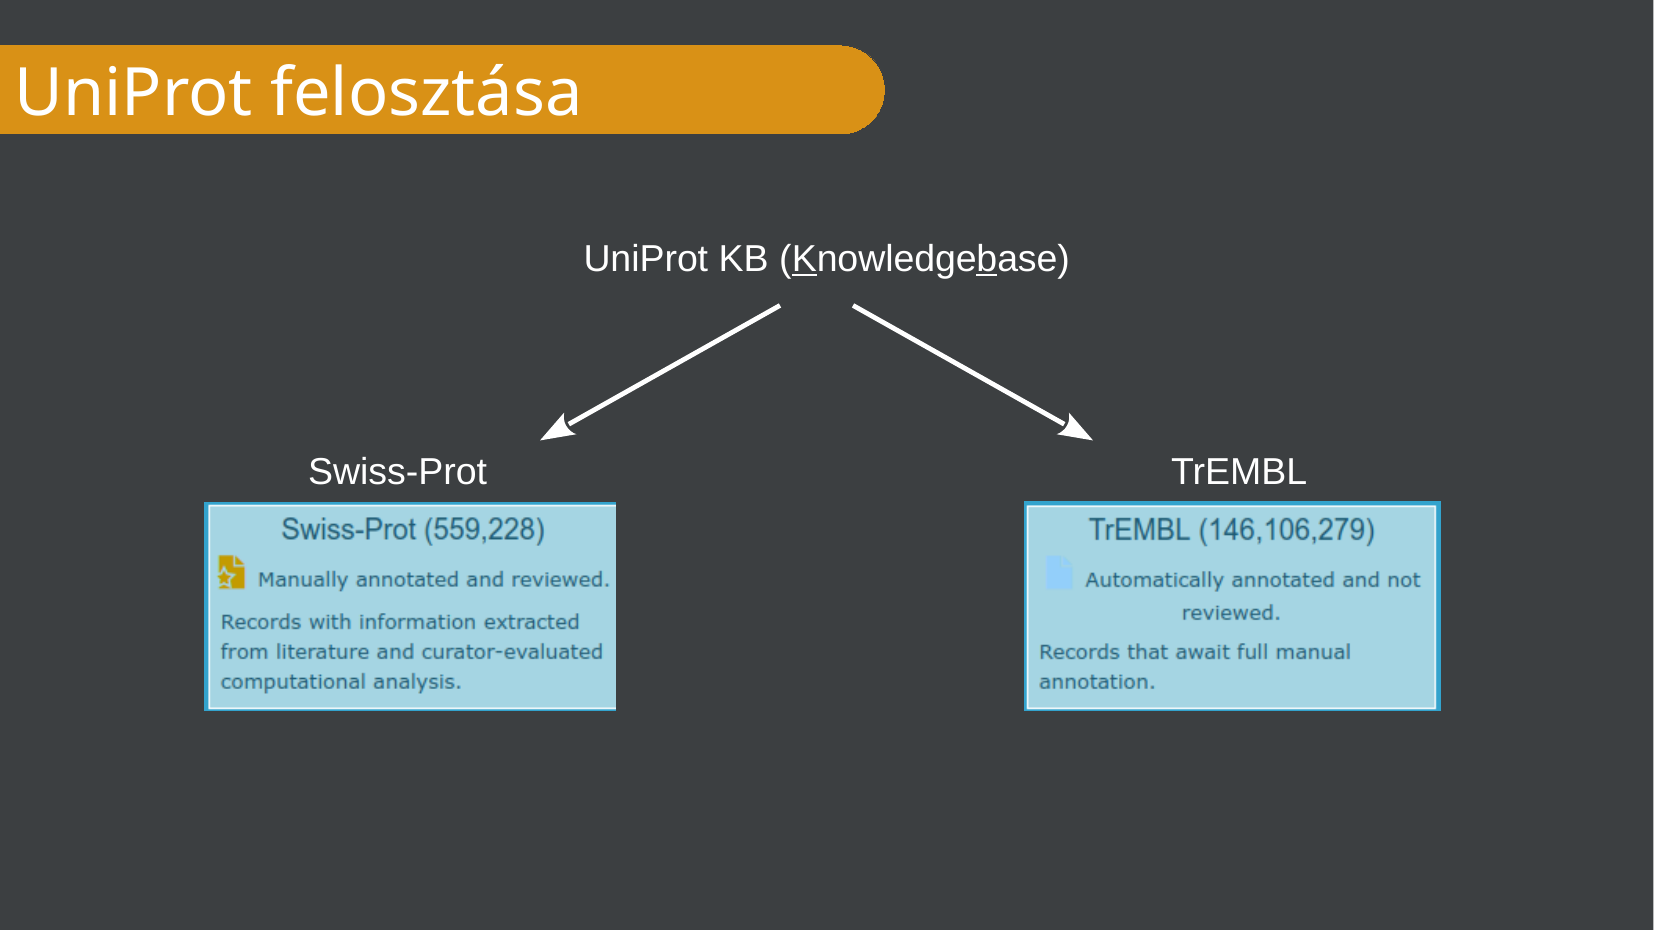

UniProt felosztása
UniProt KB (Knowledgebase)
Swiss-Prot
TrEMBL